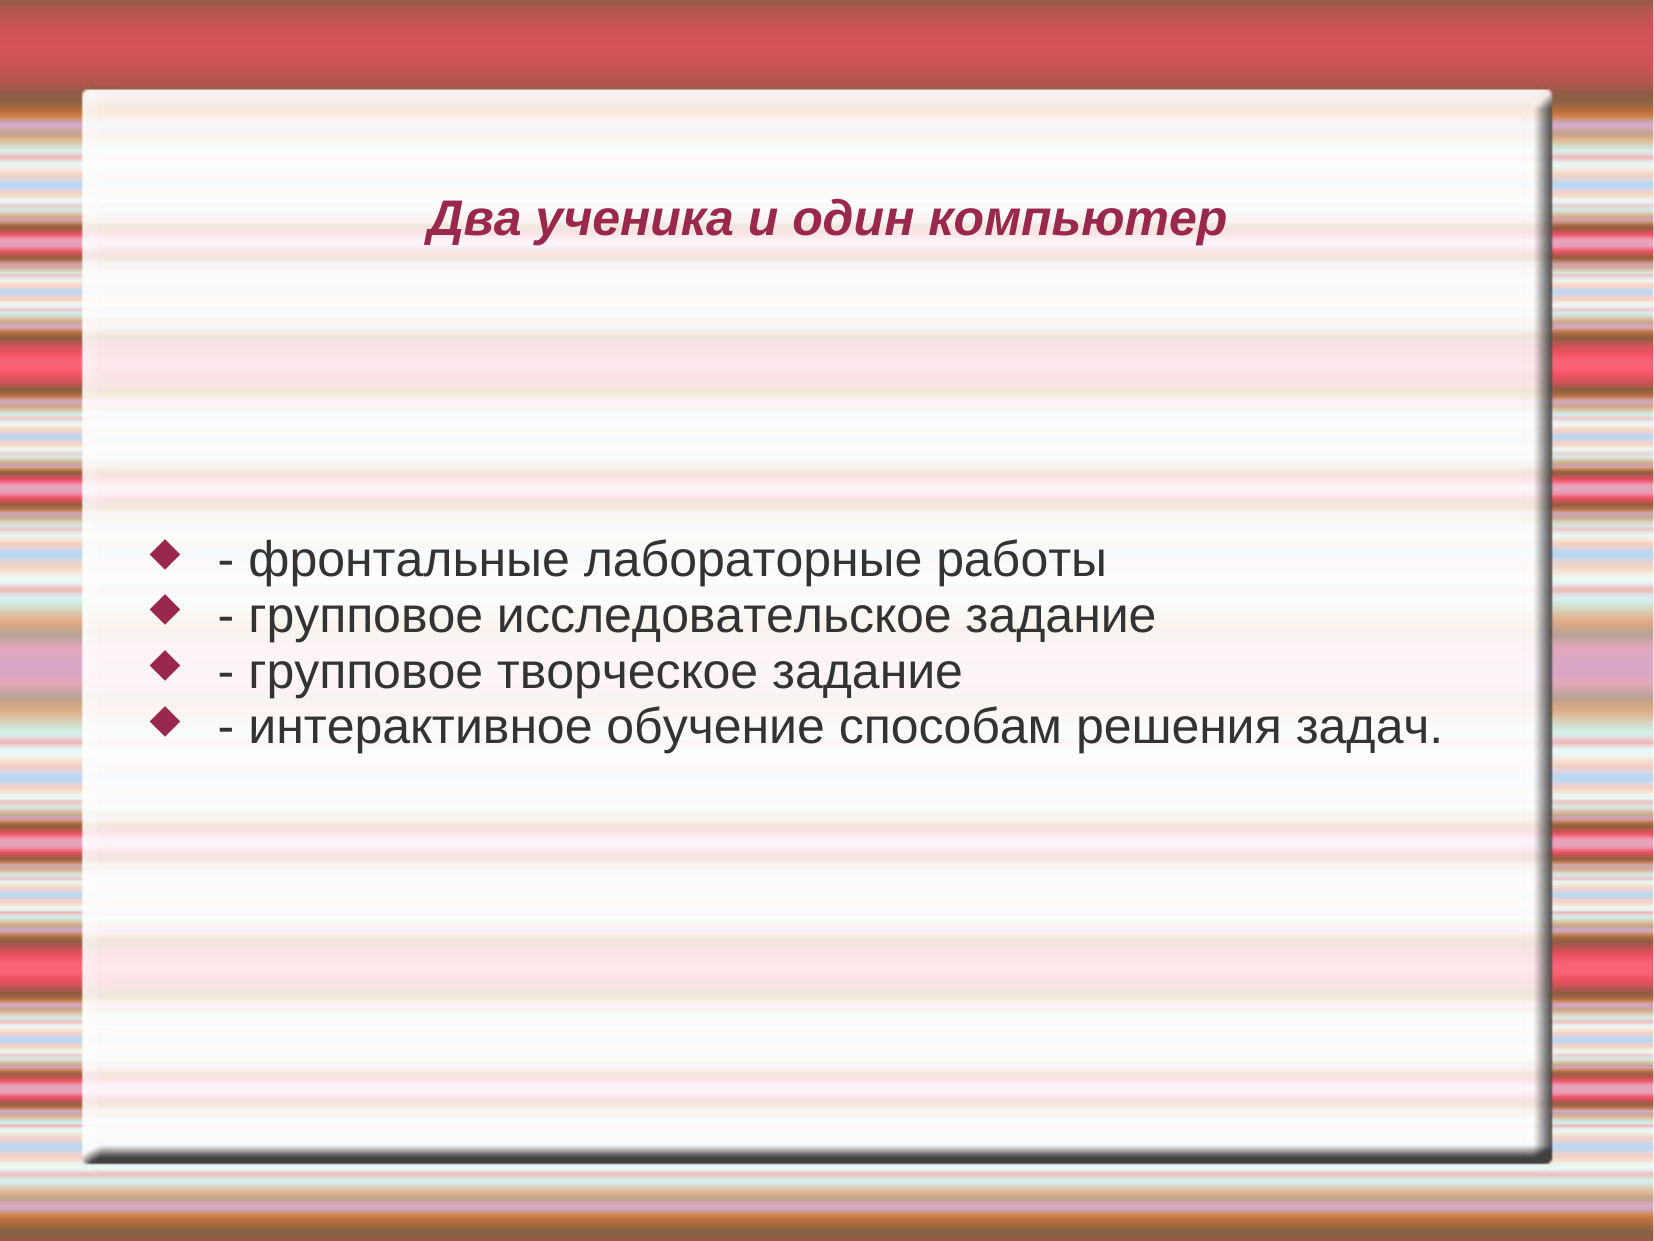

# Два ученика и один компьютер
- фронтальные лабораторные работы
- групповое исследовательское задание
- групповое творческое задание
- интерактивное обучение способам решения задач.